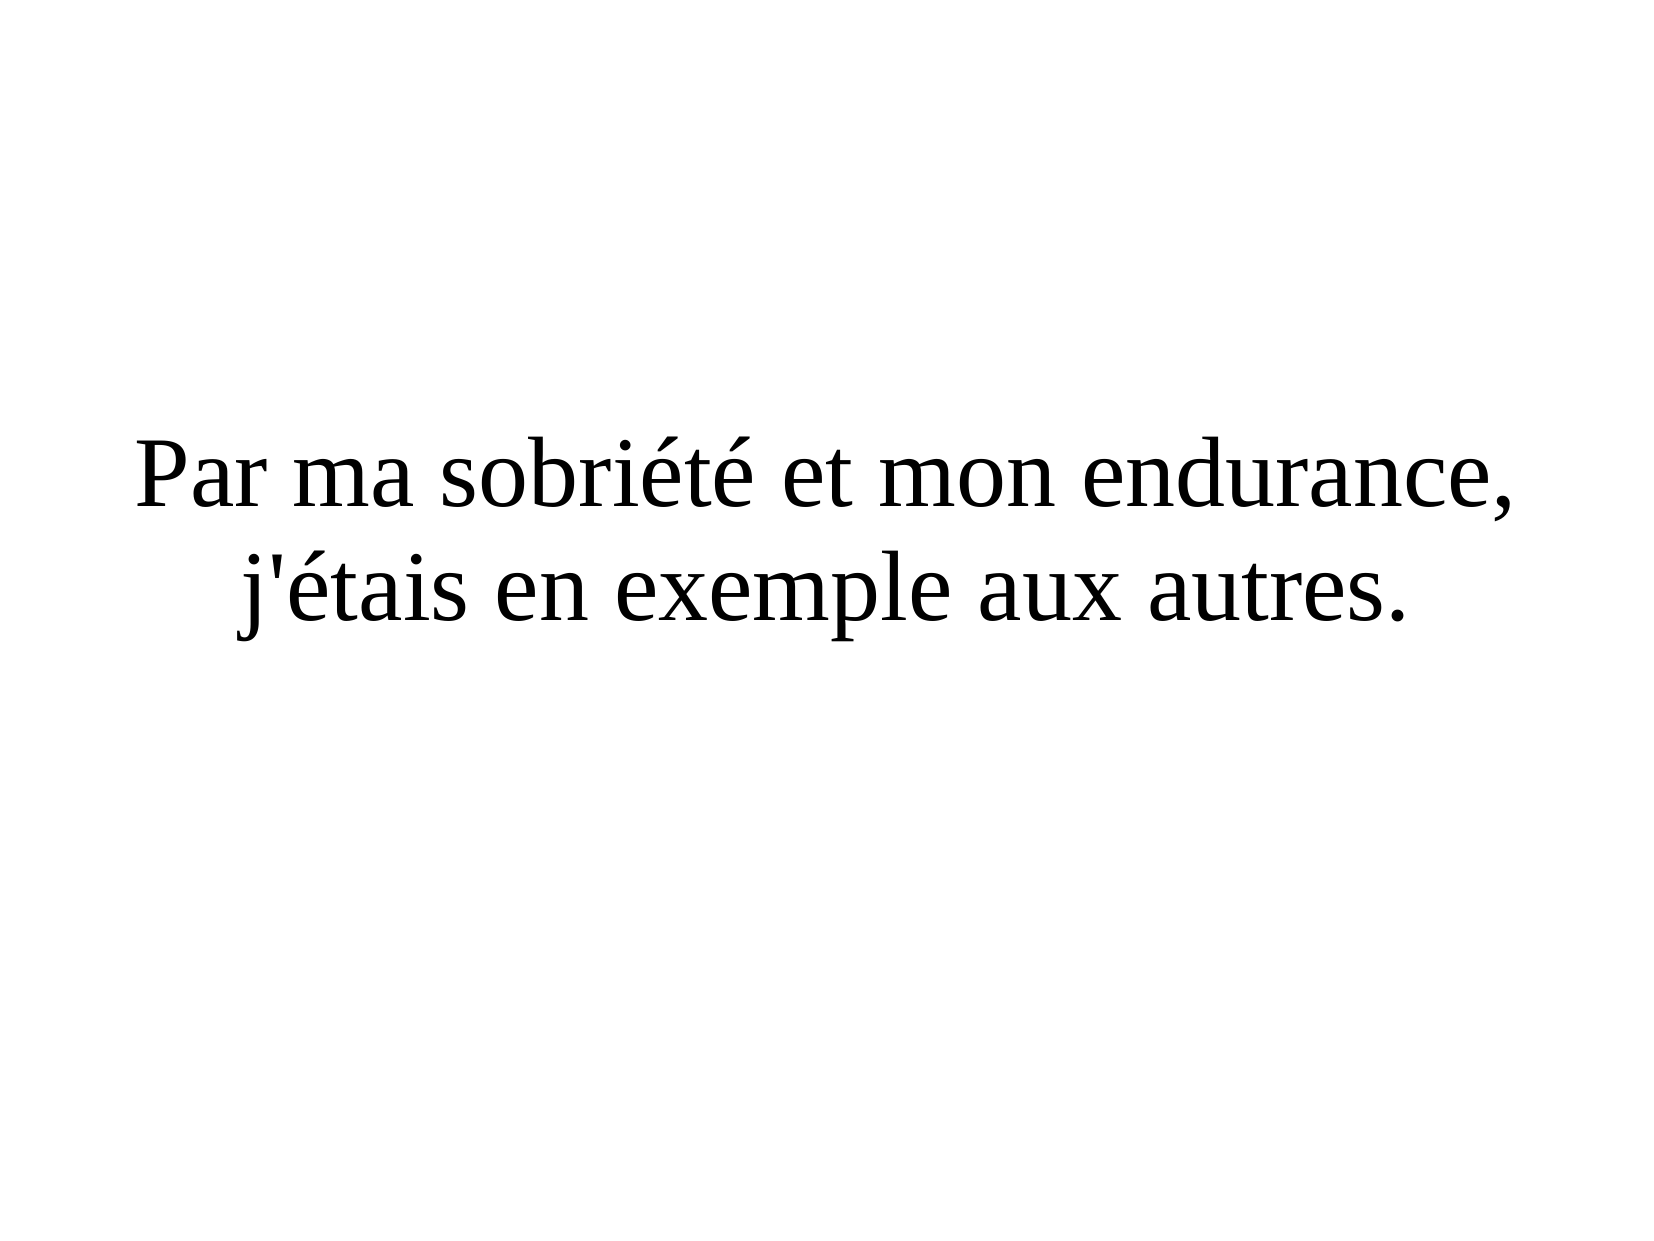

Par ma sobriété et mon endurance, j'étais en exemple aux autres.